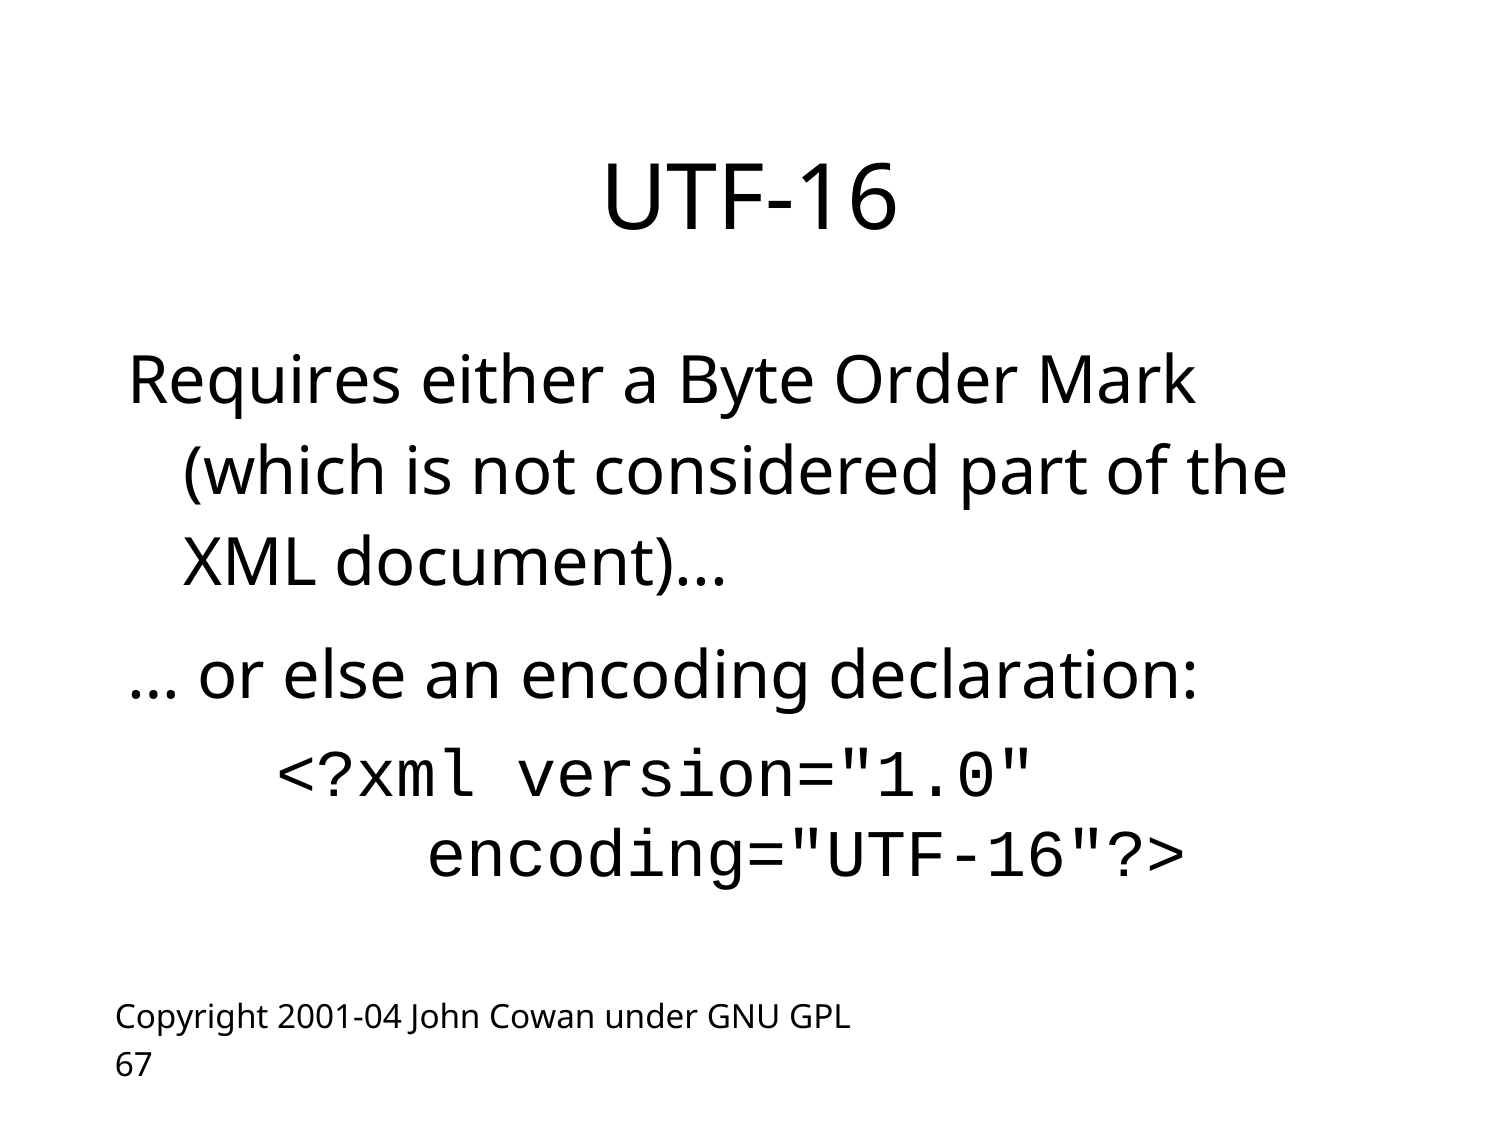

# UTF-16
Requires either a Byte Order Mark (which is not considered part of the XML document)...
… or else an encoding declaration:
	<?xml version="1.0"
		encoding="UTF-16"?>